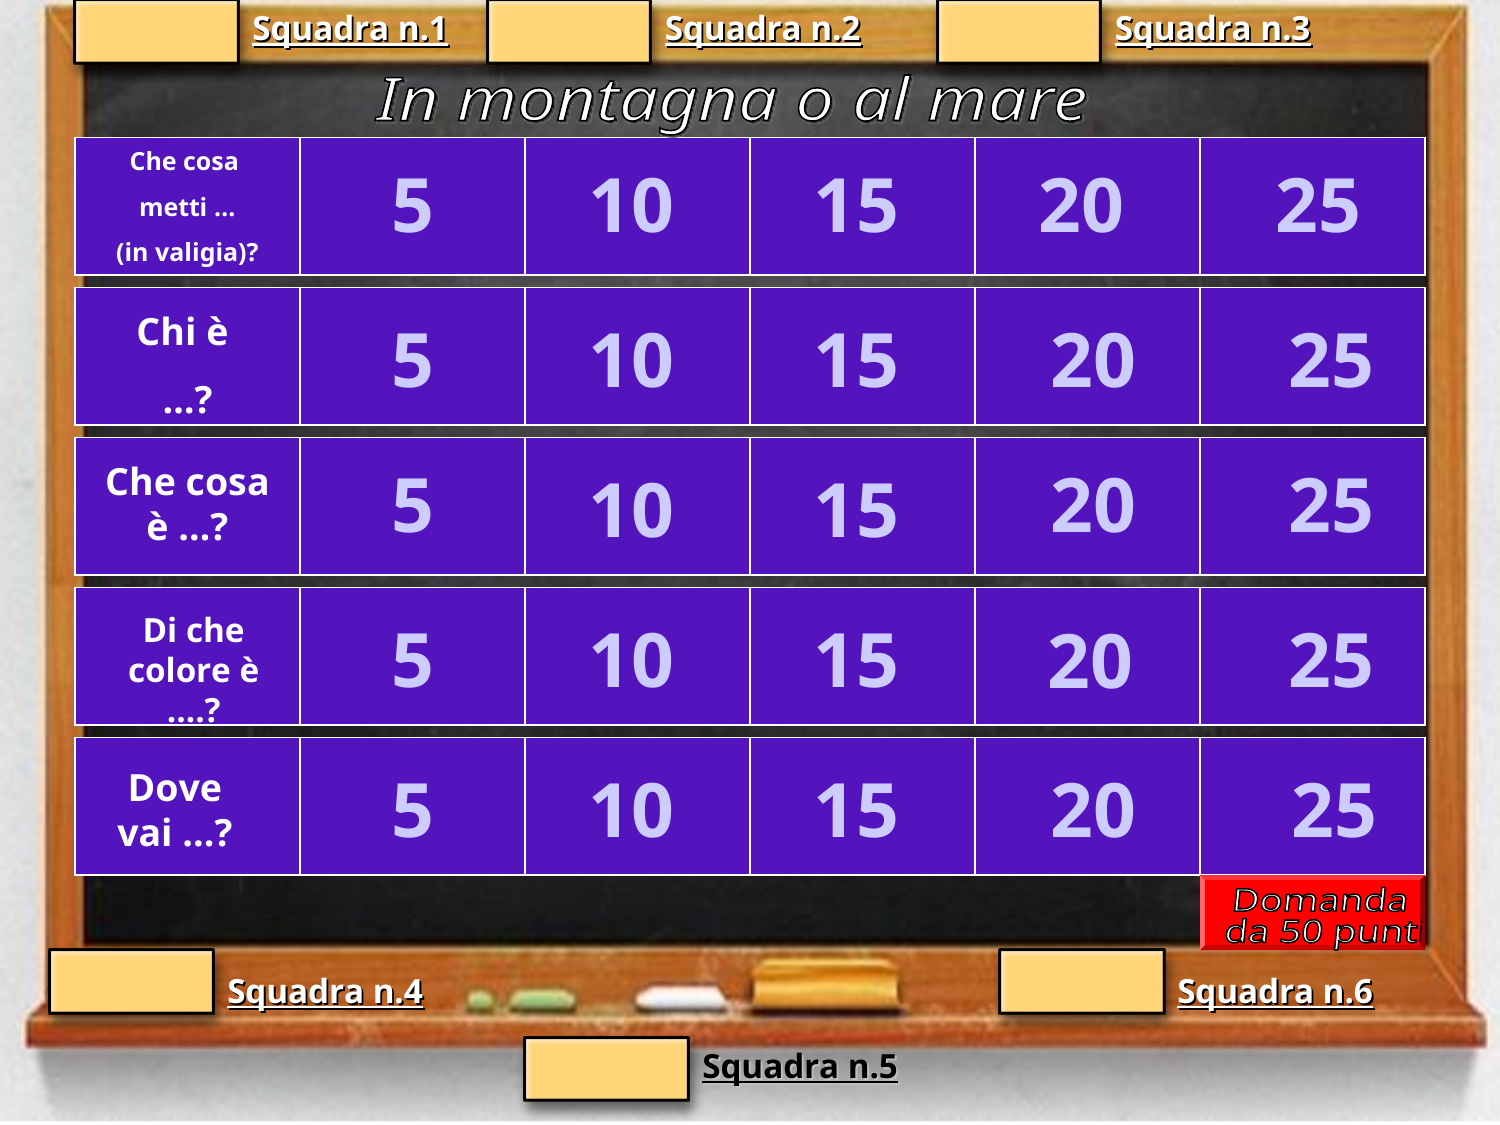

Squadra n.1
Squadra n.2
Squadra n.3
In montagna o al mare
Che cosa
metti …
(in valigia)?
5
10
15
20
25
Chi è
…?
5
10
15
20
25
Che cosa è …?
5
20
25
10
15
Di che colore è ….?
5
10
15
25
20
25
5
10
15
20
Dove vai ...?
Domanda
 da 50 punti
Squadra n.4
Squadra n.6
Squadra n.5